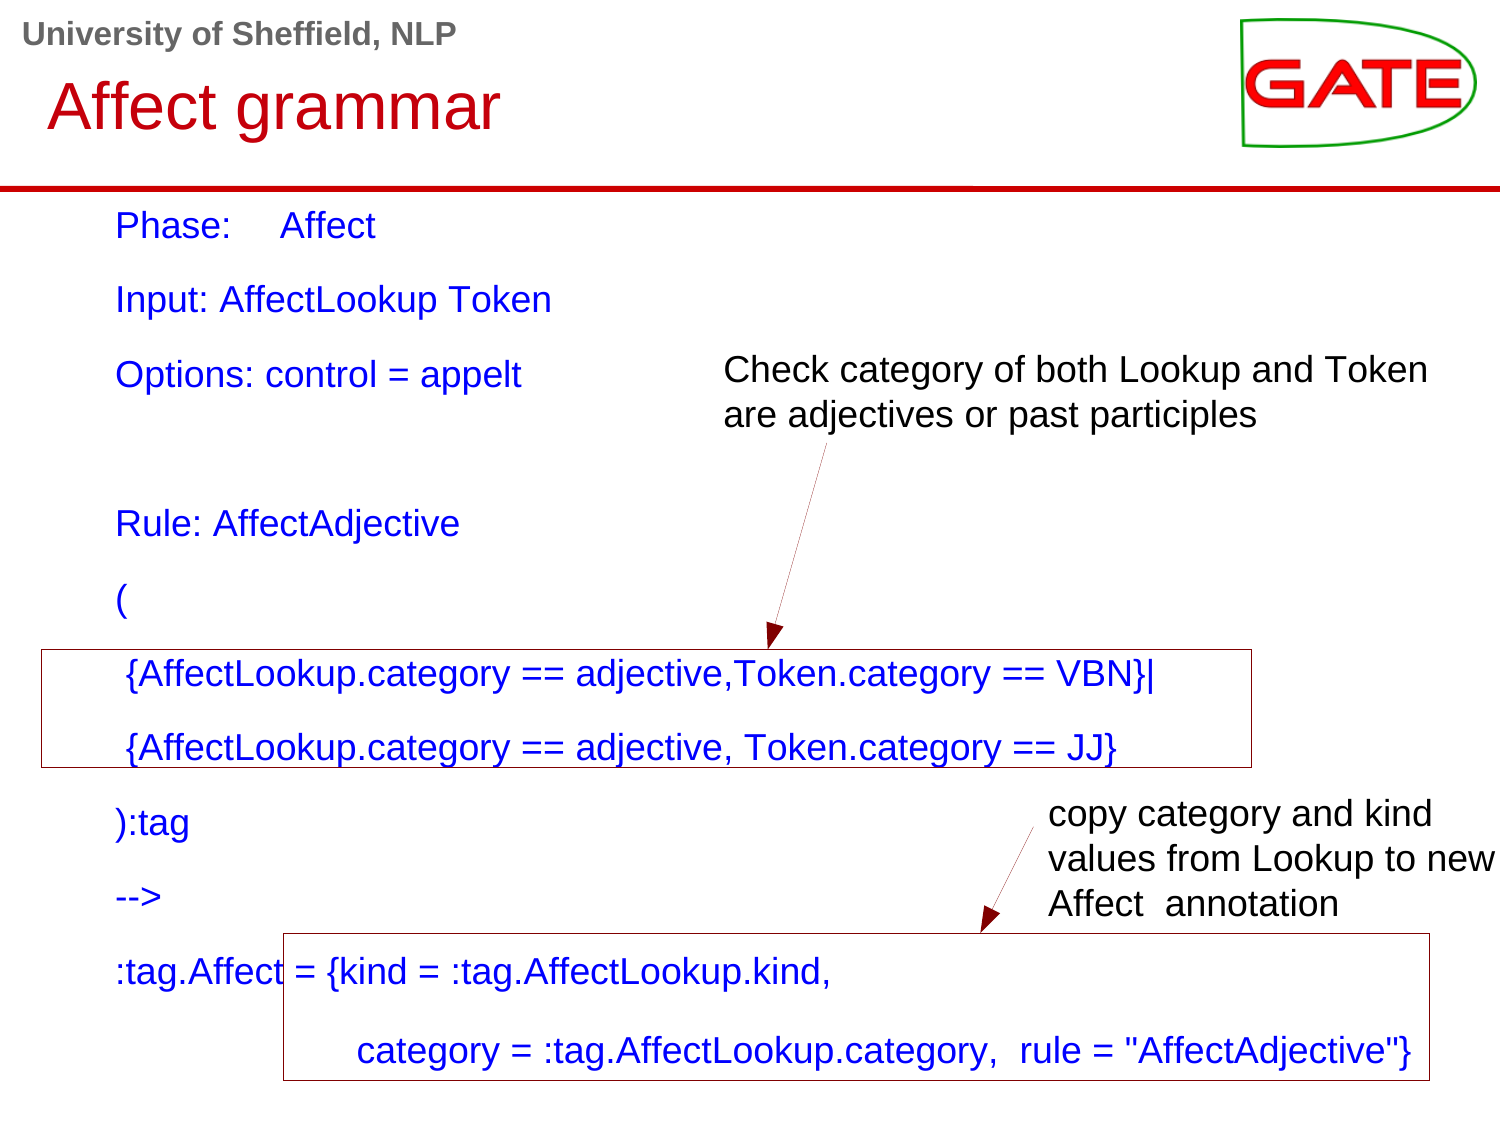

# Affect grammar
Phase:	Affect
Input: AffectLookup Token
Options: control = appelt
Rule: AffectAdjective
(
 {AffectLookup.category == adjective,Token.category == VBN}|
 {AffectLookup.category == adjective, Token.category == JJ}
):tag
-->
:tag.Affect = {kind = :tag.AffectLookup.kind,
 category = :tag.AffectLookup.category, rule = "AffectAdjective"}
Check category of both Lookup and Token
are adjectives or past participles
copy category and kind
values from Lookup to new Affect annotation